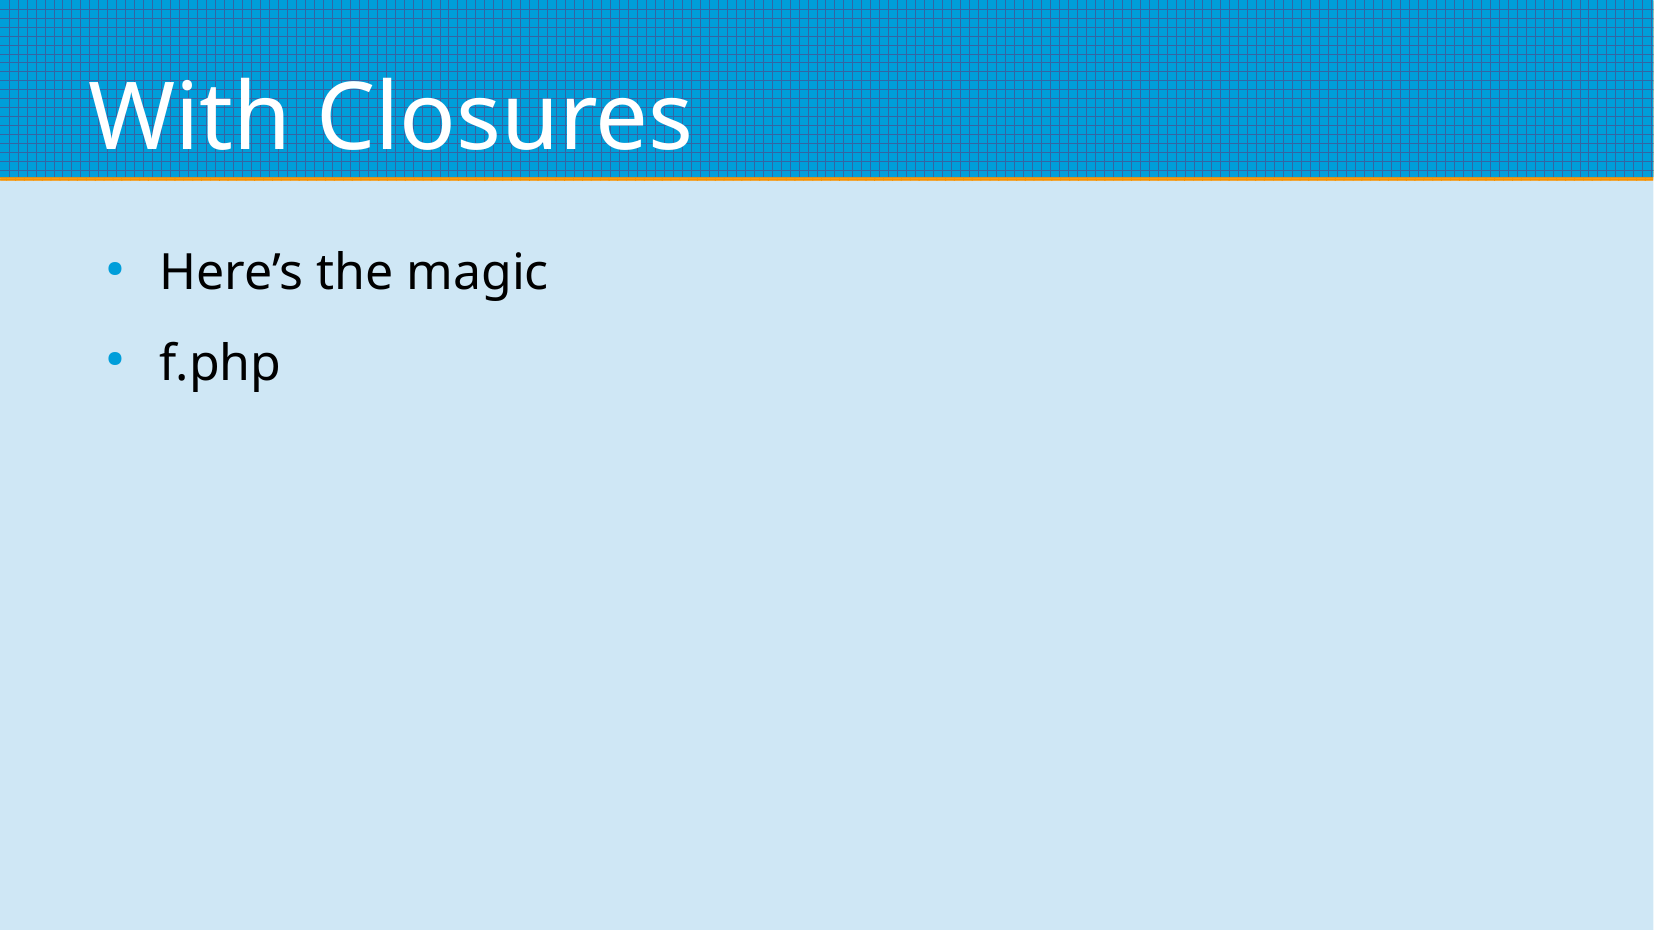

# With Closures
Here’s the magic
f.php